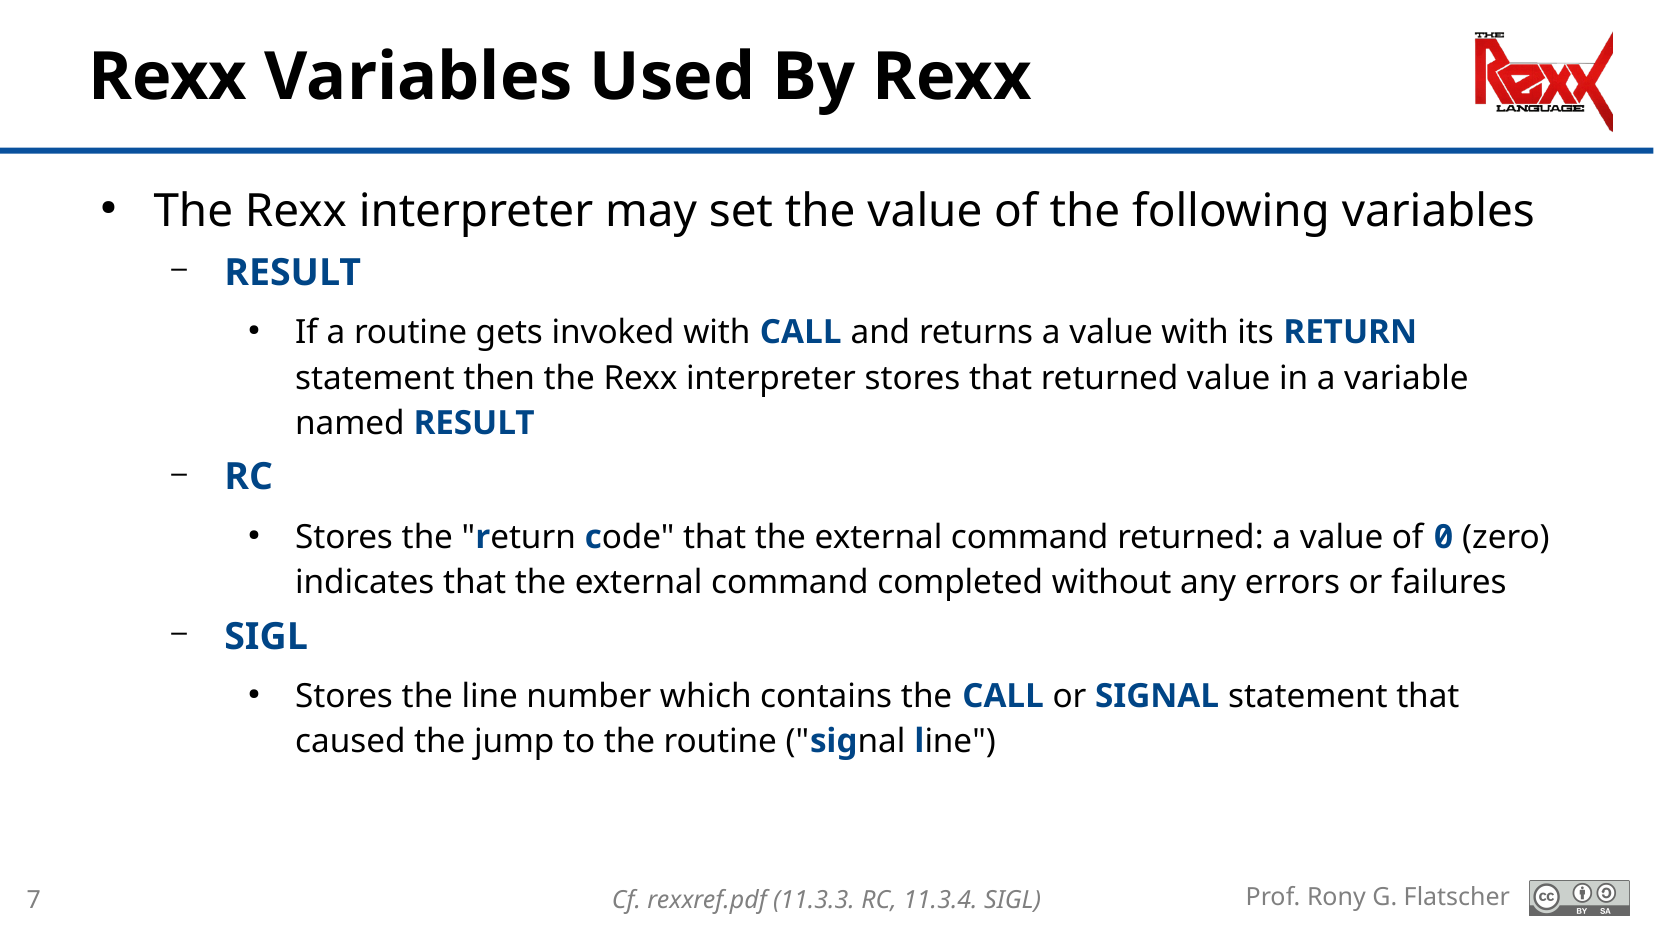

# Rexx Variables Used By Rexx
The Rexx interpreter may set the value of the following variables
RESULT
If a routine gets invoked with CALL and returns a value with its RETURN statement then the Rexx interpreter stores that returned value in a variable named RESULT
RC
Stores the "return code" that the external command returned: a value of 0 (zero) indicates that the external command completed without any errors or failures
SIGL
Stores the line number which contains the CALL or SIGNAL statement that caused the jump to the routine ("signal line")
Cf. rexxref.pdf (11.3.3. RC, 11.3.4. SIGL)